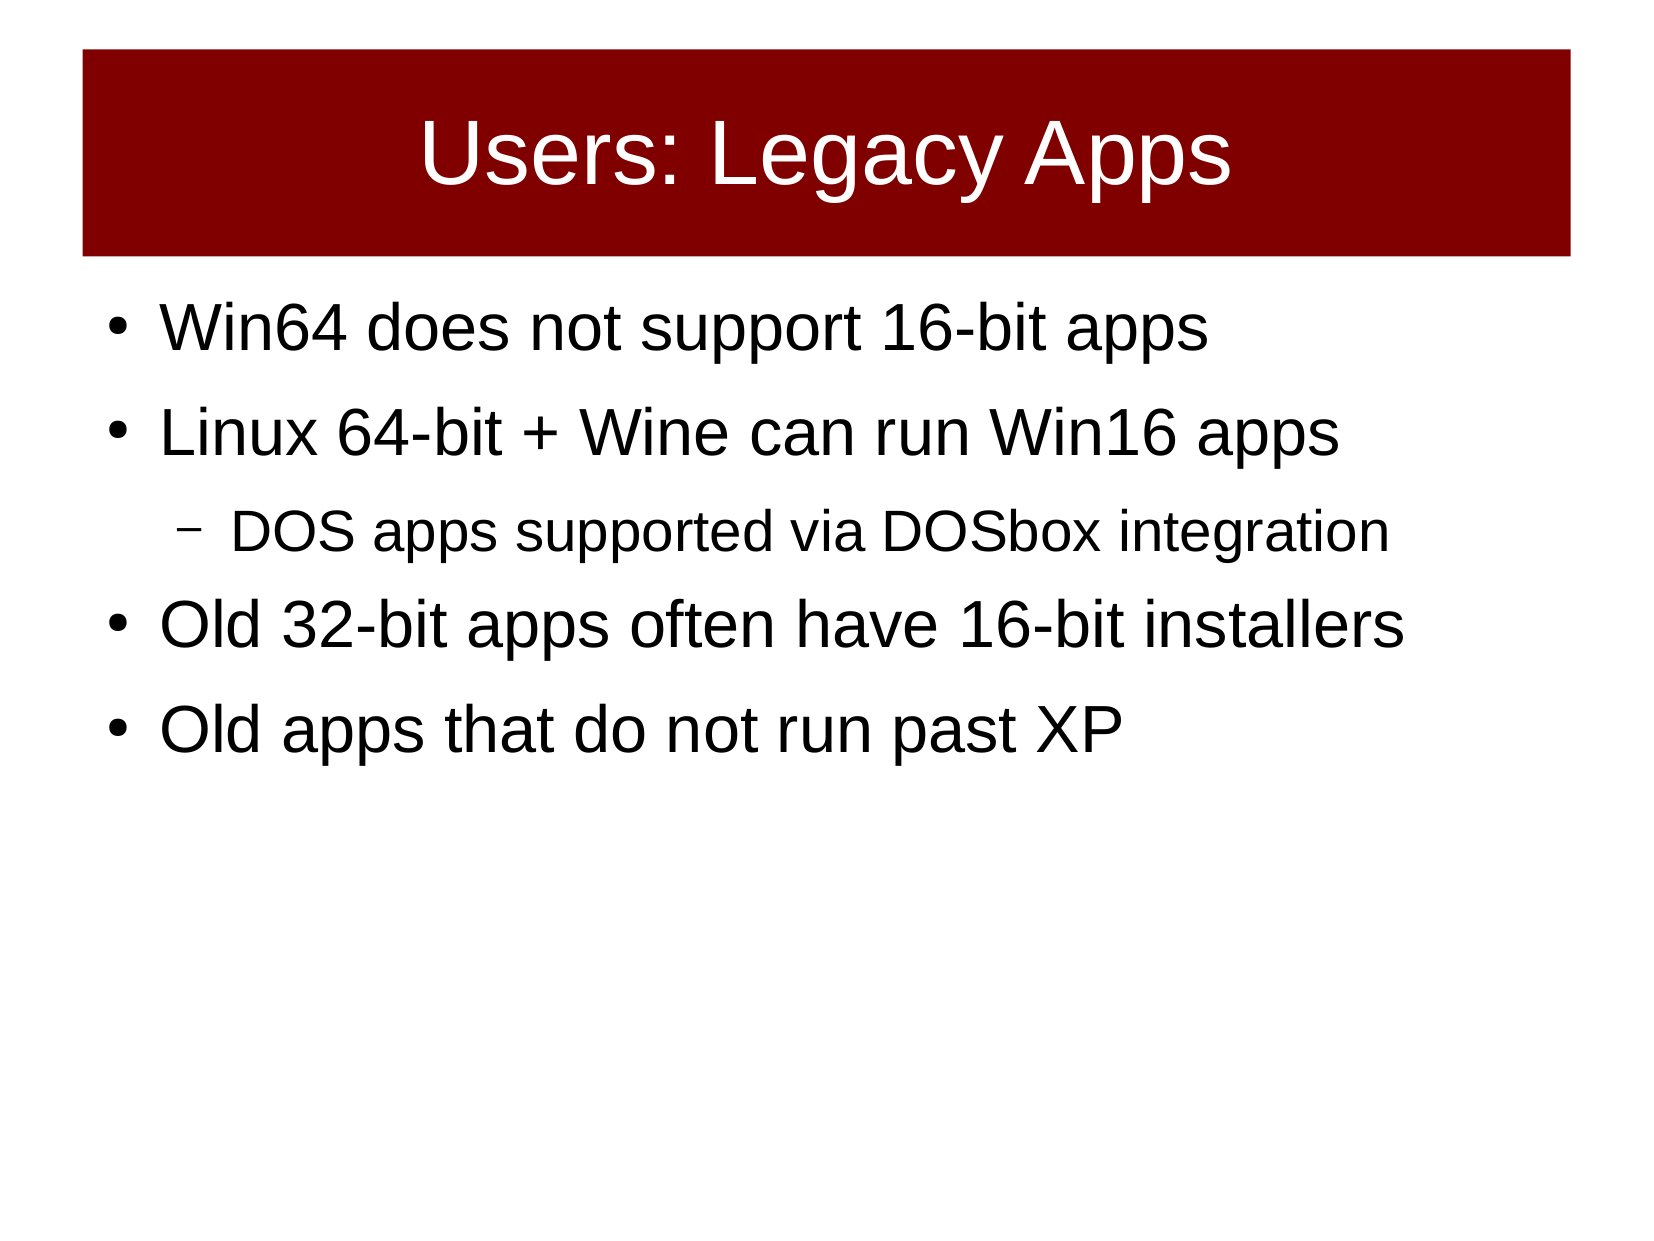

# Users: Legacy Apps
Win64 does not support 16-bit apps
Linux 64-bit + Wine can run Win16 apps
DOS apps supported via DOSbox integration
Old 32-bit apps often have 16-bit installers
Old apps that do not run past XP